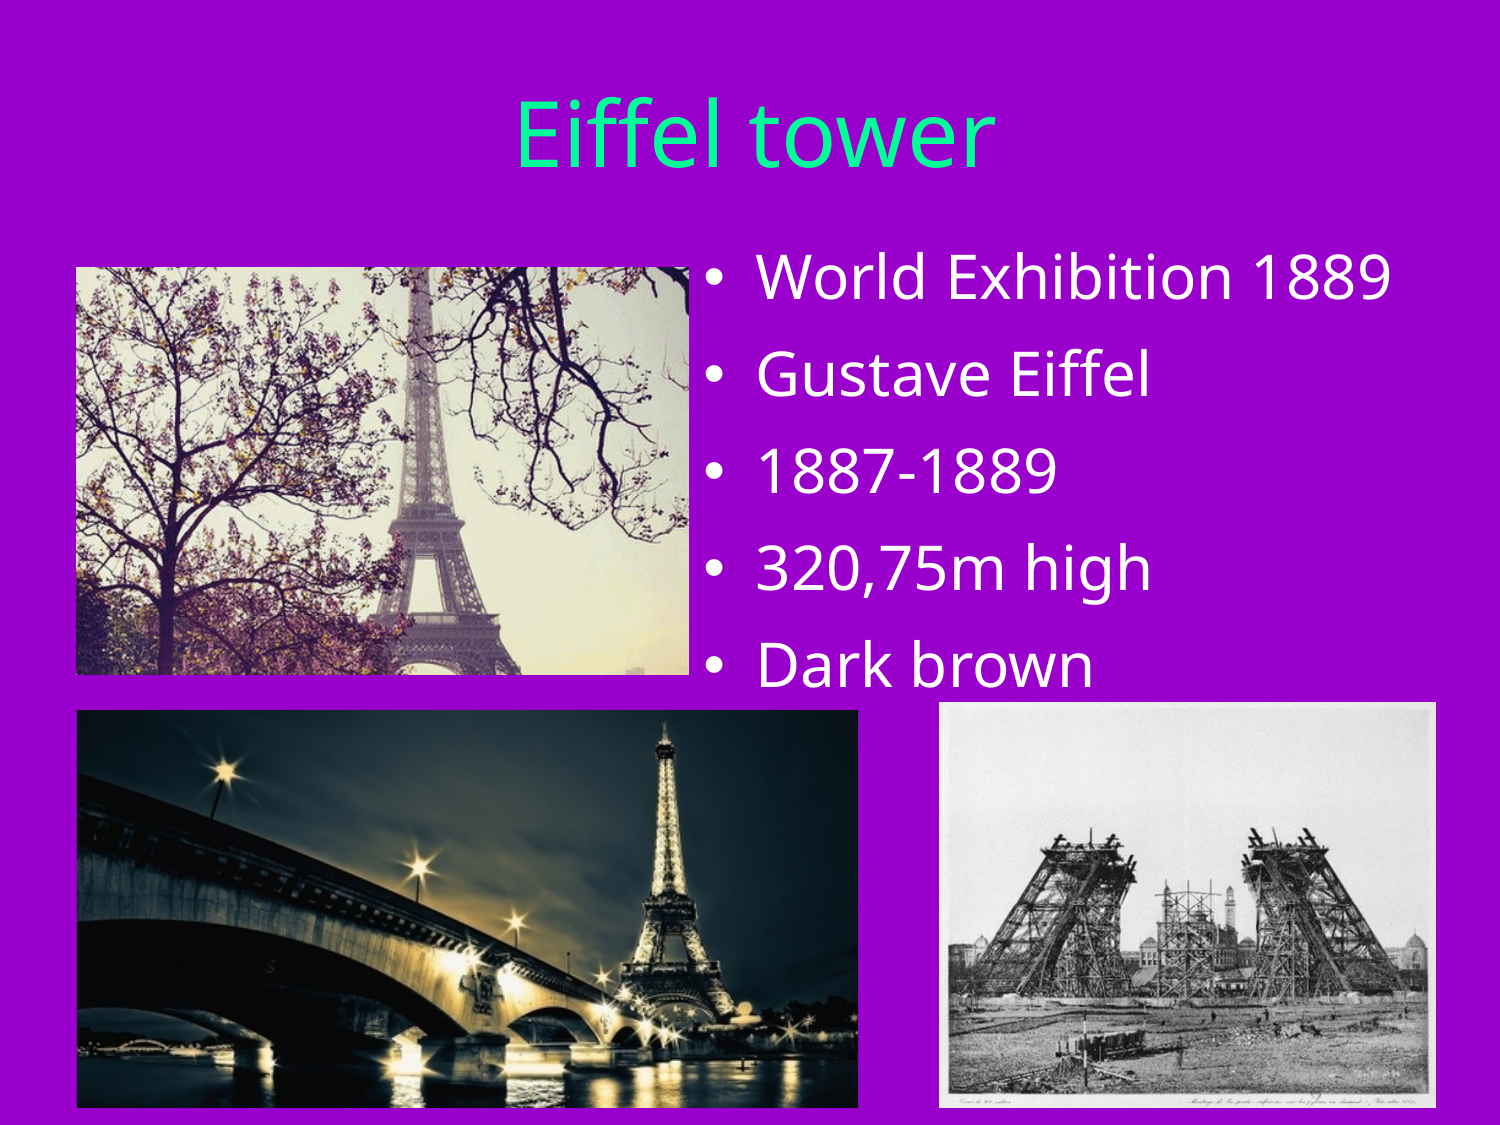

# Eiffel tower
World Exhibition 1889
Gustave Eiffel
1887-1889
320,75m high
Dark brown